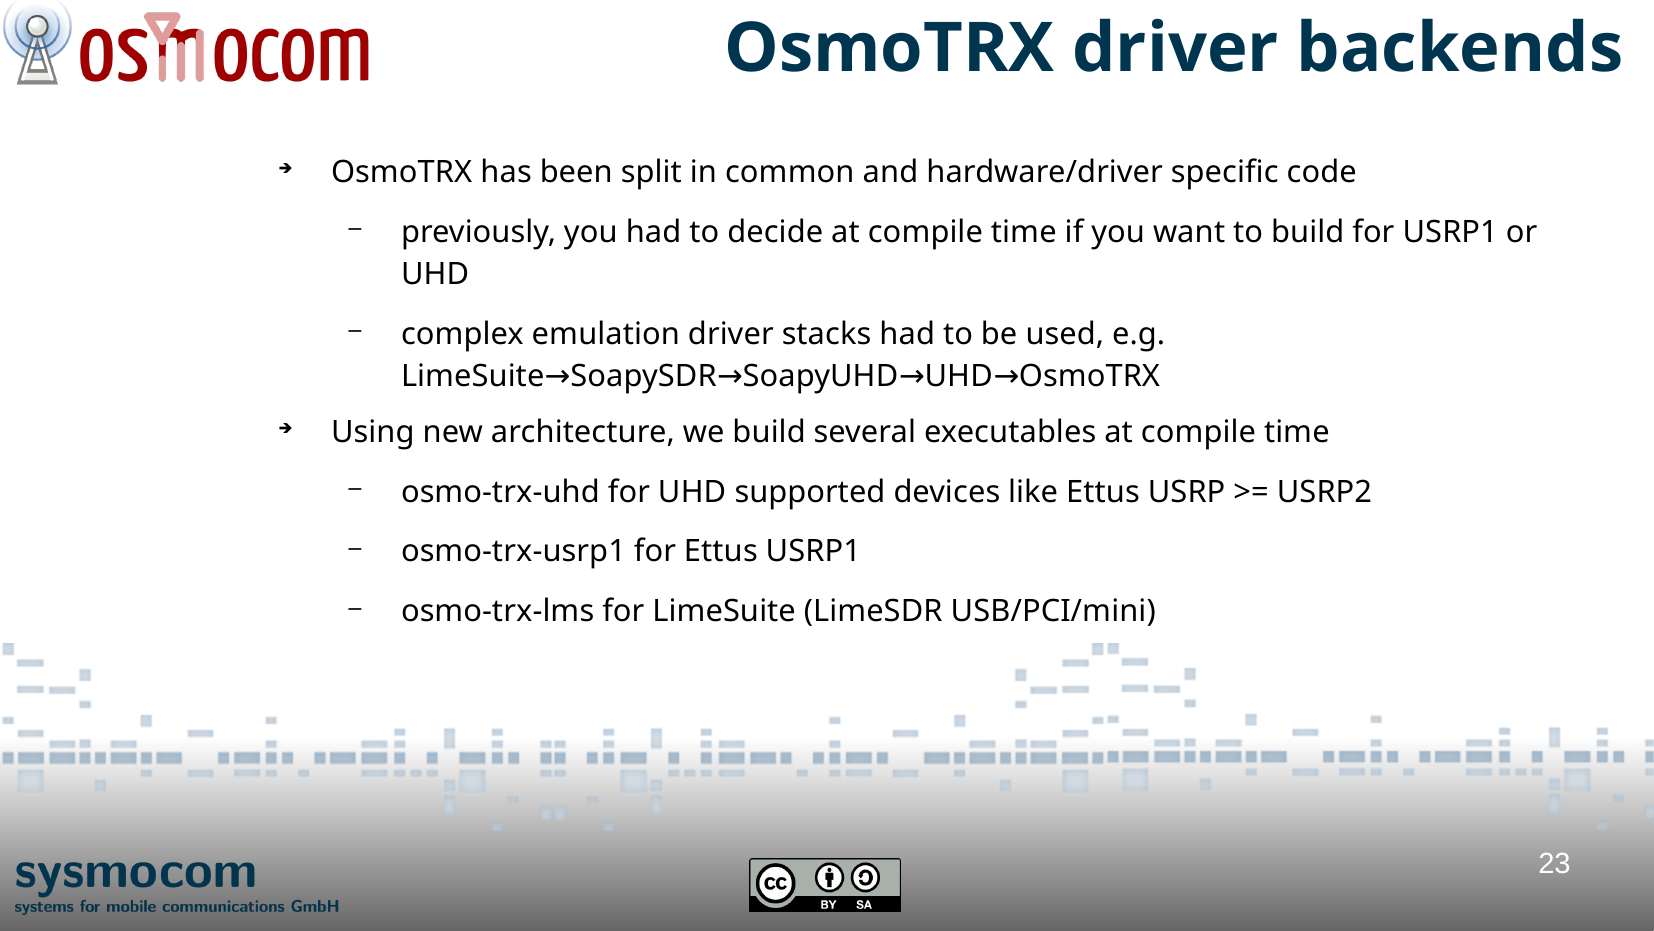

# OsmoTRX driver backends
OsmoTRX has been split in common and hardware/driver specific code
previously, you had to decide at compile time if you want to build for USRP1 or UHD
complex emulation driver stacks had to be used, e.g.
LimeSuite→SoapySDR→SoapyUHD→UHD→OsmoTRX
Using new architecture, we build several executables at compile time
osmo-trx-uhd for UHD supported devices like Ettus USRP >= USRP2
osmo-trx-usrp1 for Ettus USRP1
osmo-trx-lms for LimeSuite (LimeSDR USB/PCI/mini)
23